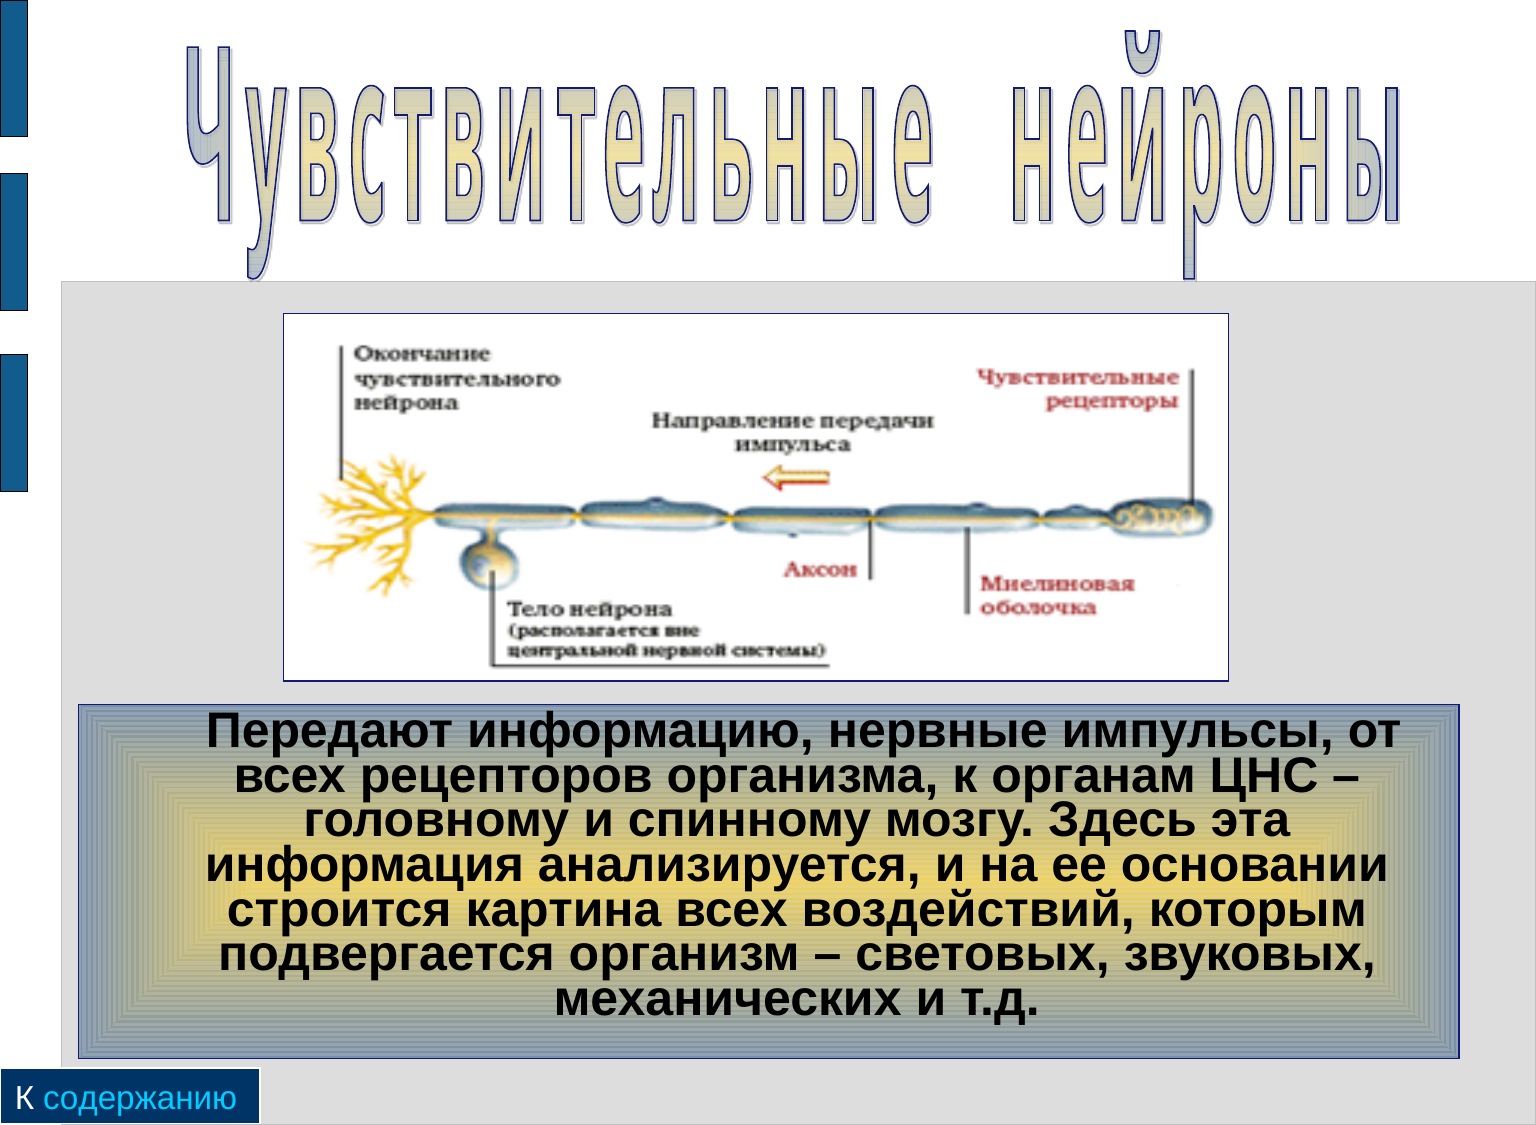

Чувствительные нейроны
# Передают информацию, нервные импульсы, от всех рецепторов организма, к органам ЦНС – головному и спинному мозгу. Здесь эта информация анализируется, и на ее основании строится картина всех воздействий, которым подвергается организм – световых, звуковых, механических и т.д.
К содержанию